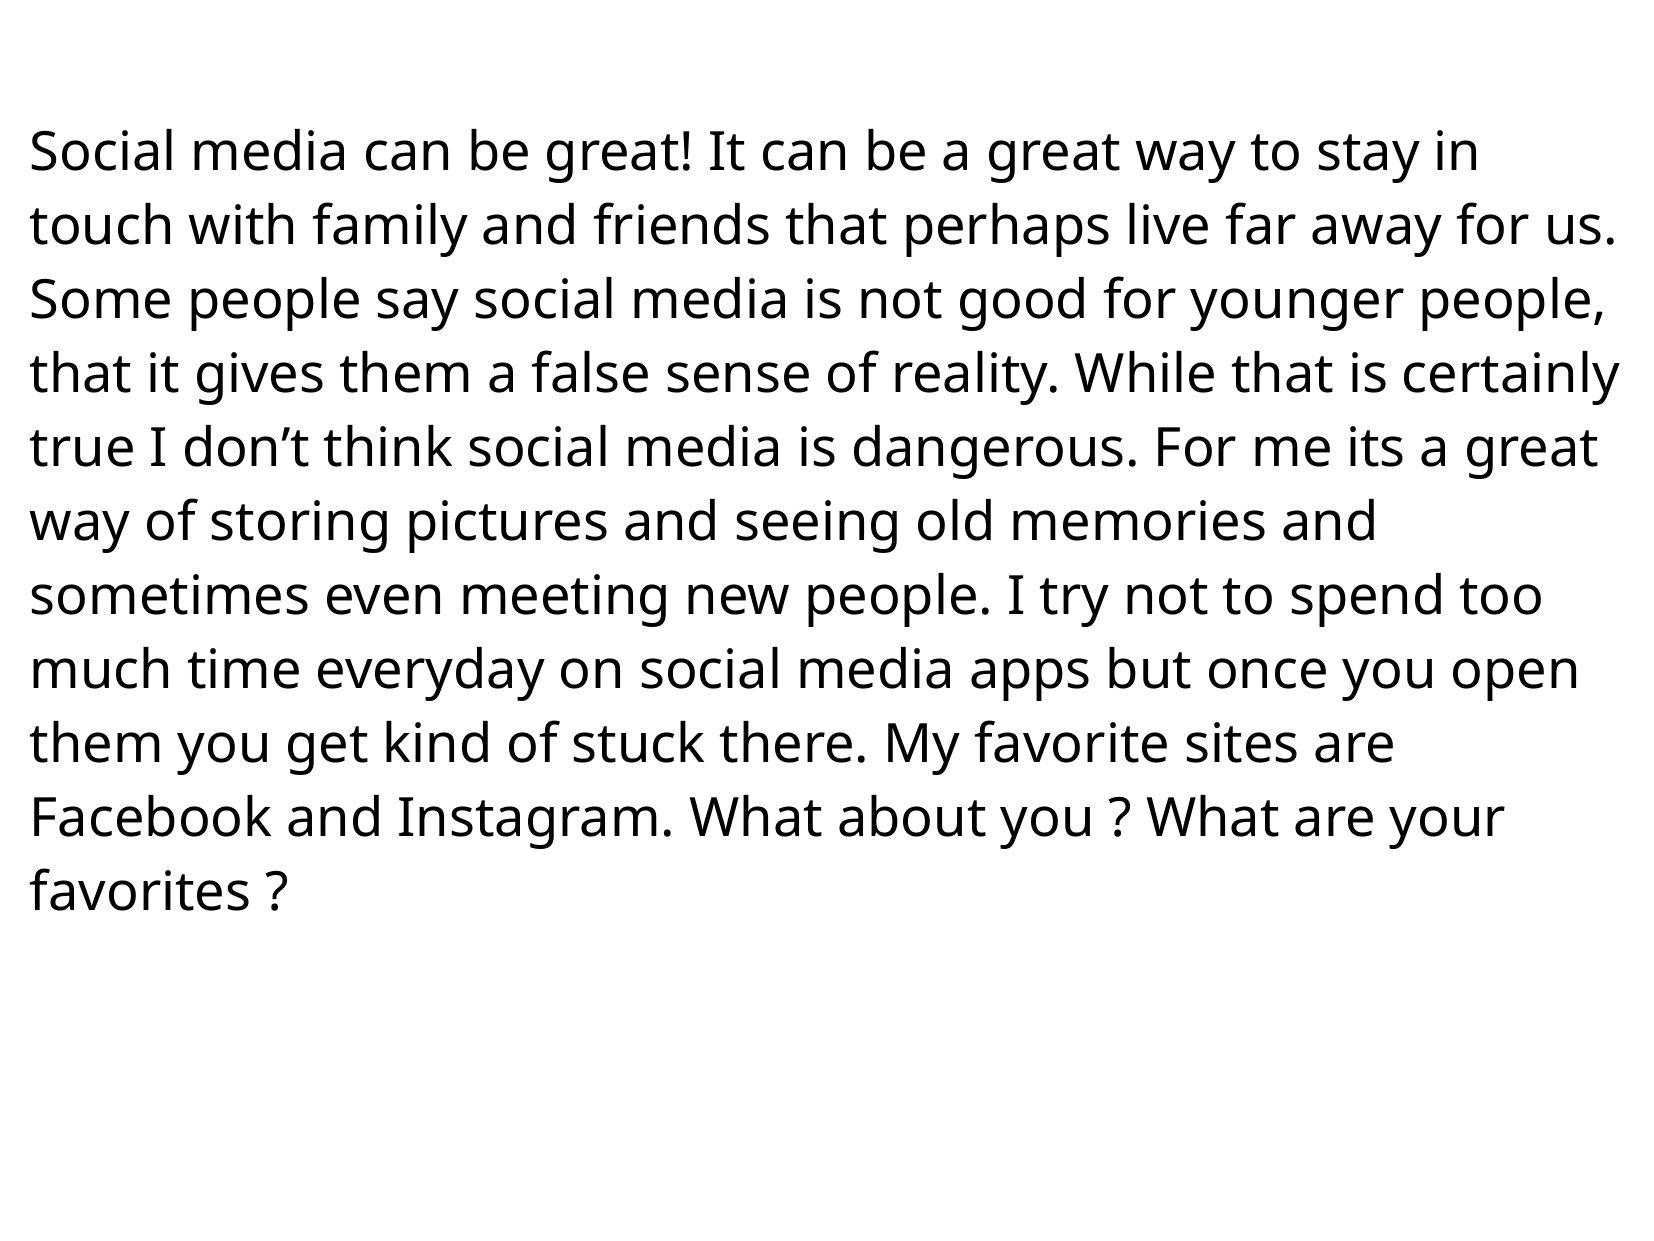

Social media can be great! It can be a great way to stay in touch with family and friends that perhaps live far away for us. Some people say social media is not good for younger people, that it gives them a false sense of reality. While that is certainly true I don’t think social media is dangerous. For me its a great way of storing pictures and seeing old memories and sometimes even meeting new people. I try not to spend too much time everyday on social media apps but once you open them you get kind of stuck there. My favorite sites are Facebook and Instagram. What about you ? What are your favorites ?
4